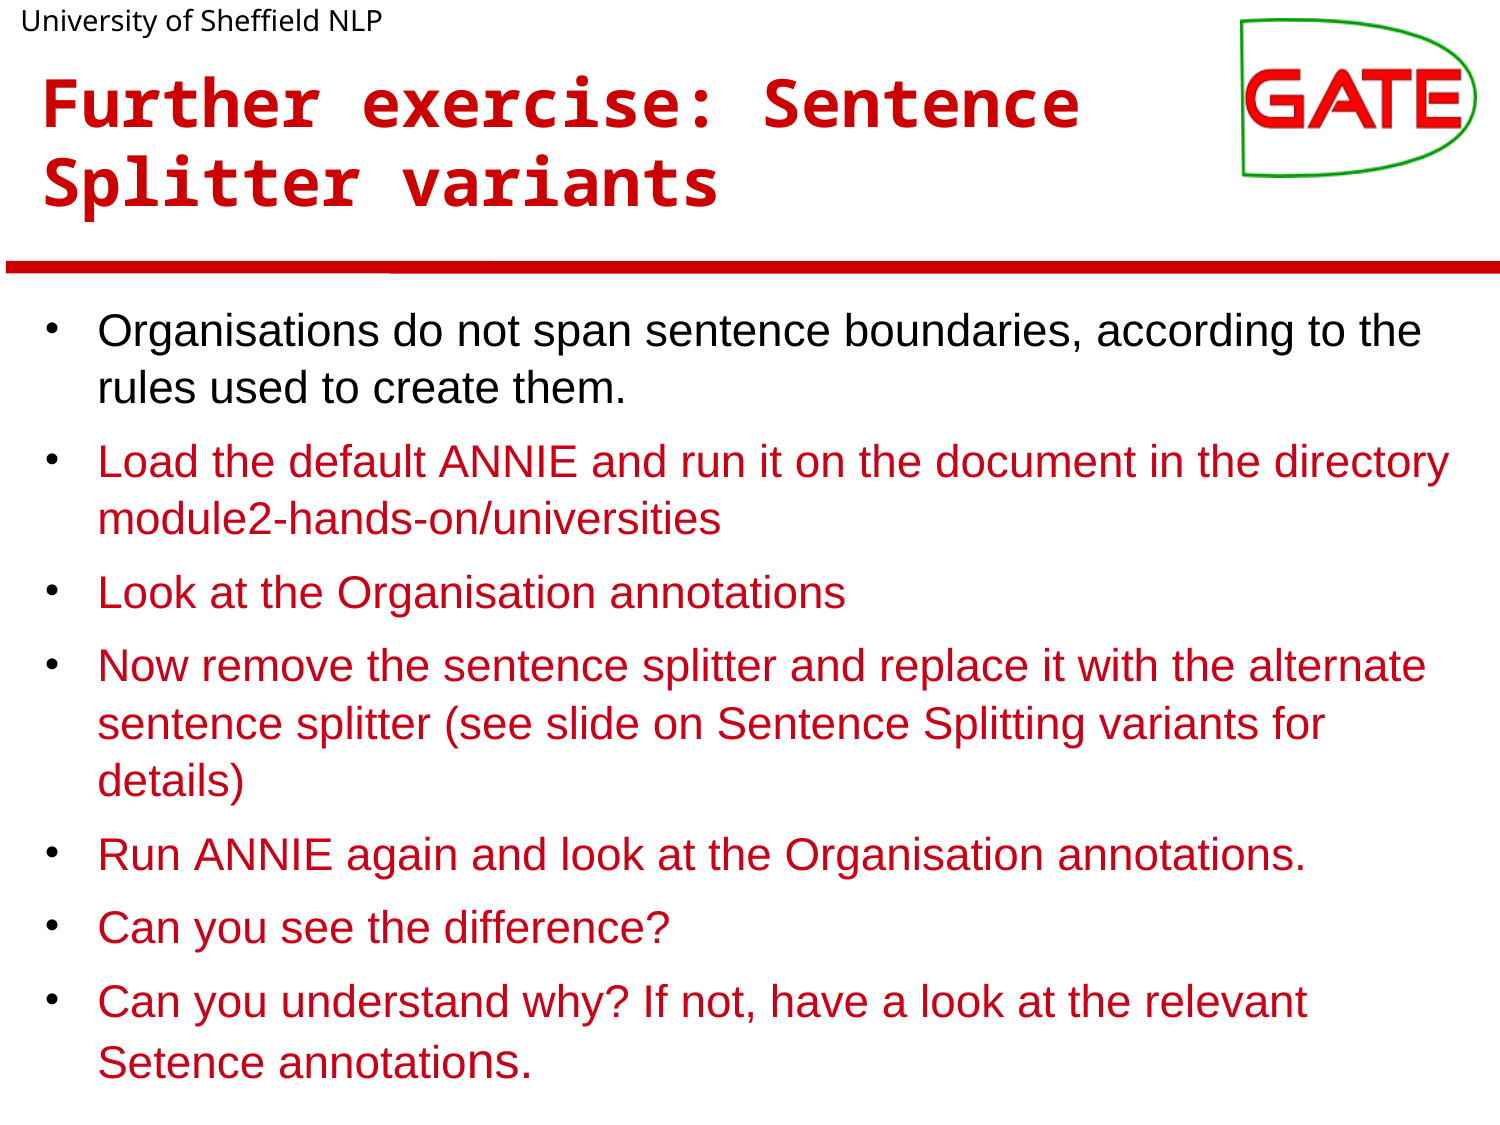

# Further exercise: Sentence Splitter variants
Organisations do not span sentence boundaries, according to the rules used to create them.
Load the default ANNIE and run it on the document in the directory module2-hands-on/universities
Look at the Organisation annotations
Now remove the sentence splitter and replace it with the alternate sentence splitter (see slide on Sentence Splitting variants for details)
Run ANNIE again and look at the Organisation annotations.
Can you see the difference?
Can you understand why? If not, have a look at the relevant Setence annotations.